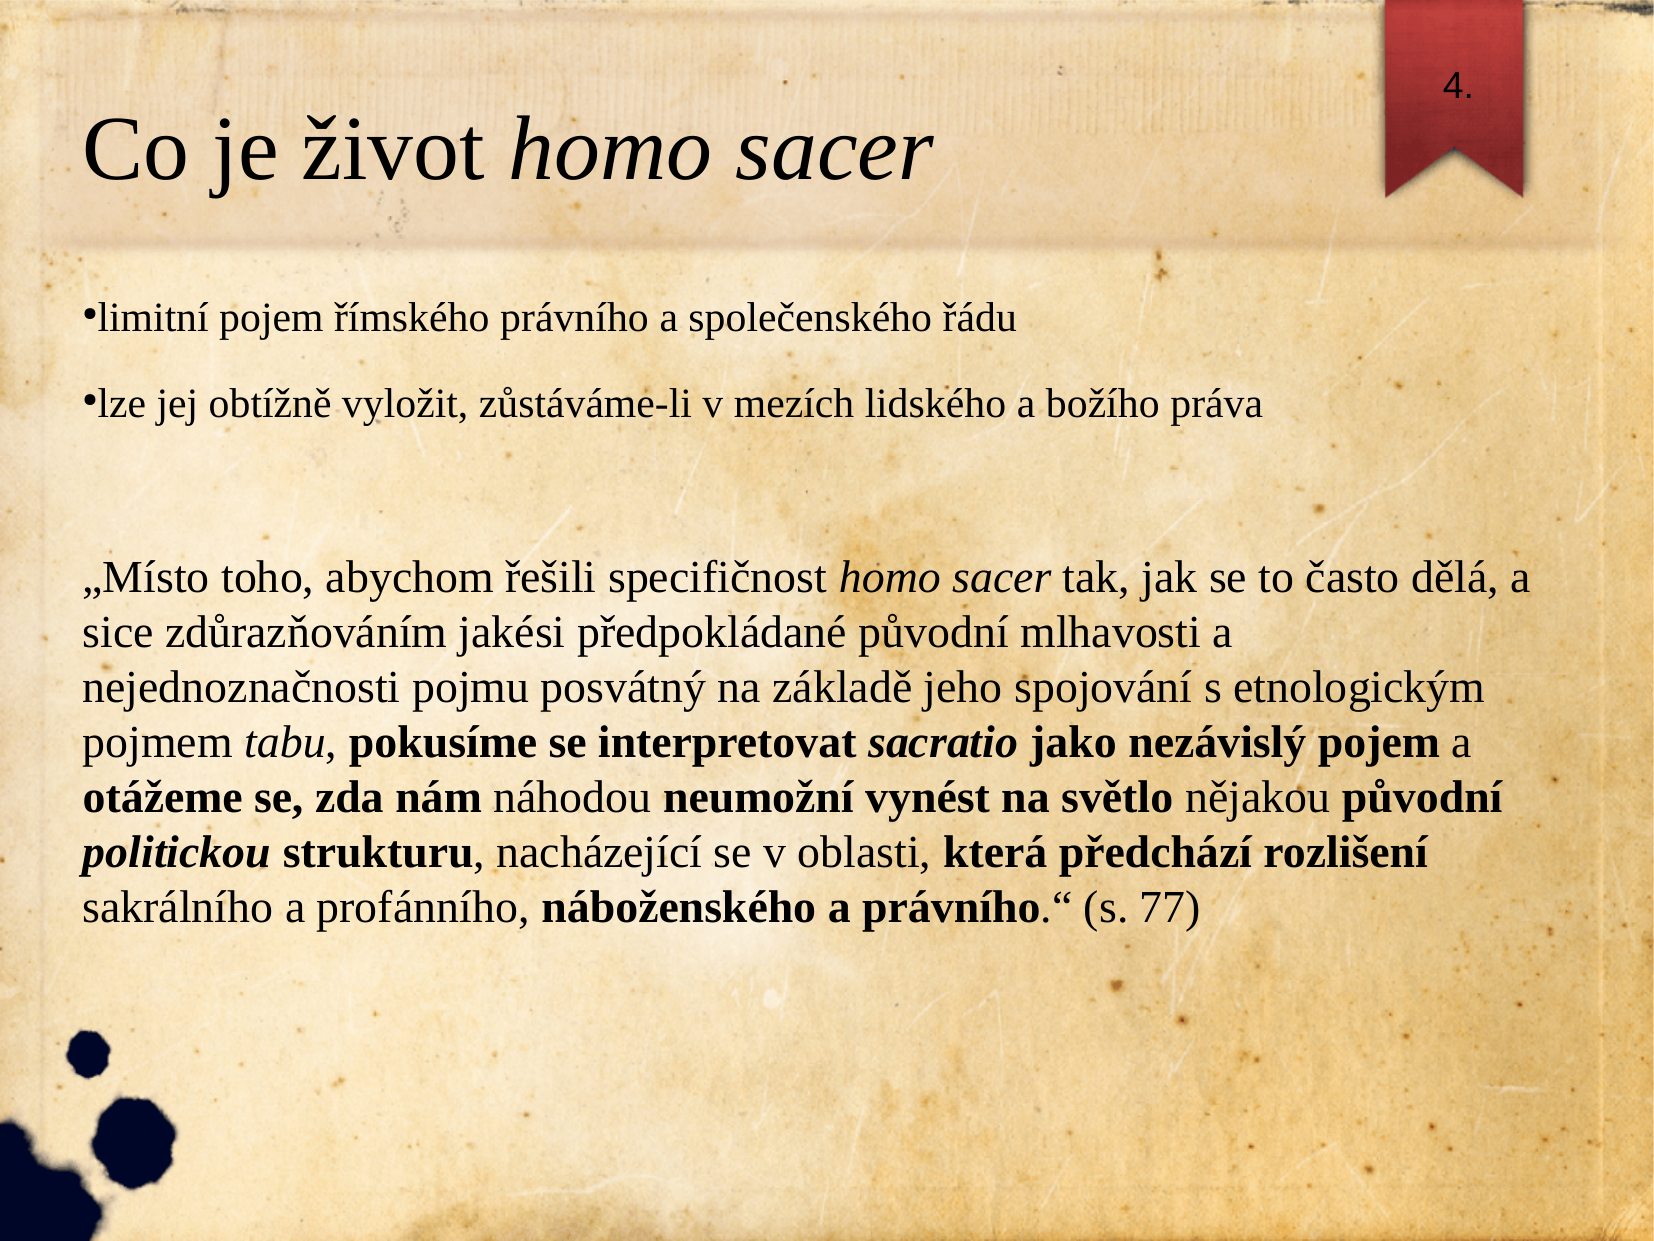

# Co je život homo sacer
4.
limitní pojem římského právního a společenského řádu
lze jej obtížně vyložit, zůstáváme-li v mezích lidského a božího práva
„Místo toho, abychom řešili specifičnost homo sacer tak, jak se to často dělá, a sice zdůrazňováním jakési předpokládané původní mlhavosti a nejednoznačnosti pojmu posvátný na základě jeho spojování s etnologickým pojmem tabu, pokusíme se interpretovat sacratio jako nezávislý pojem a otážeme se, zda nám náhodou neumožní vynést na světlo nějakou původní politickou strukturu, nacházející se v oblasti, která předchází rozlišení sakrálního a profánního, náboženského a právního.“ (s. 77)